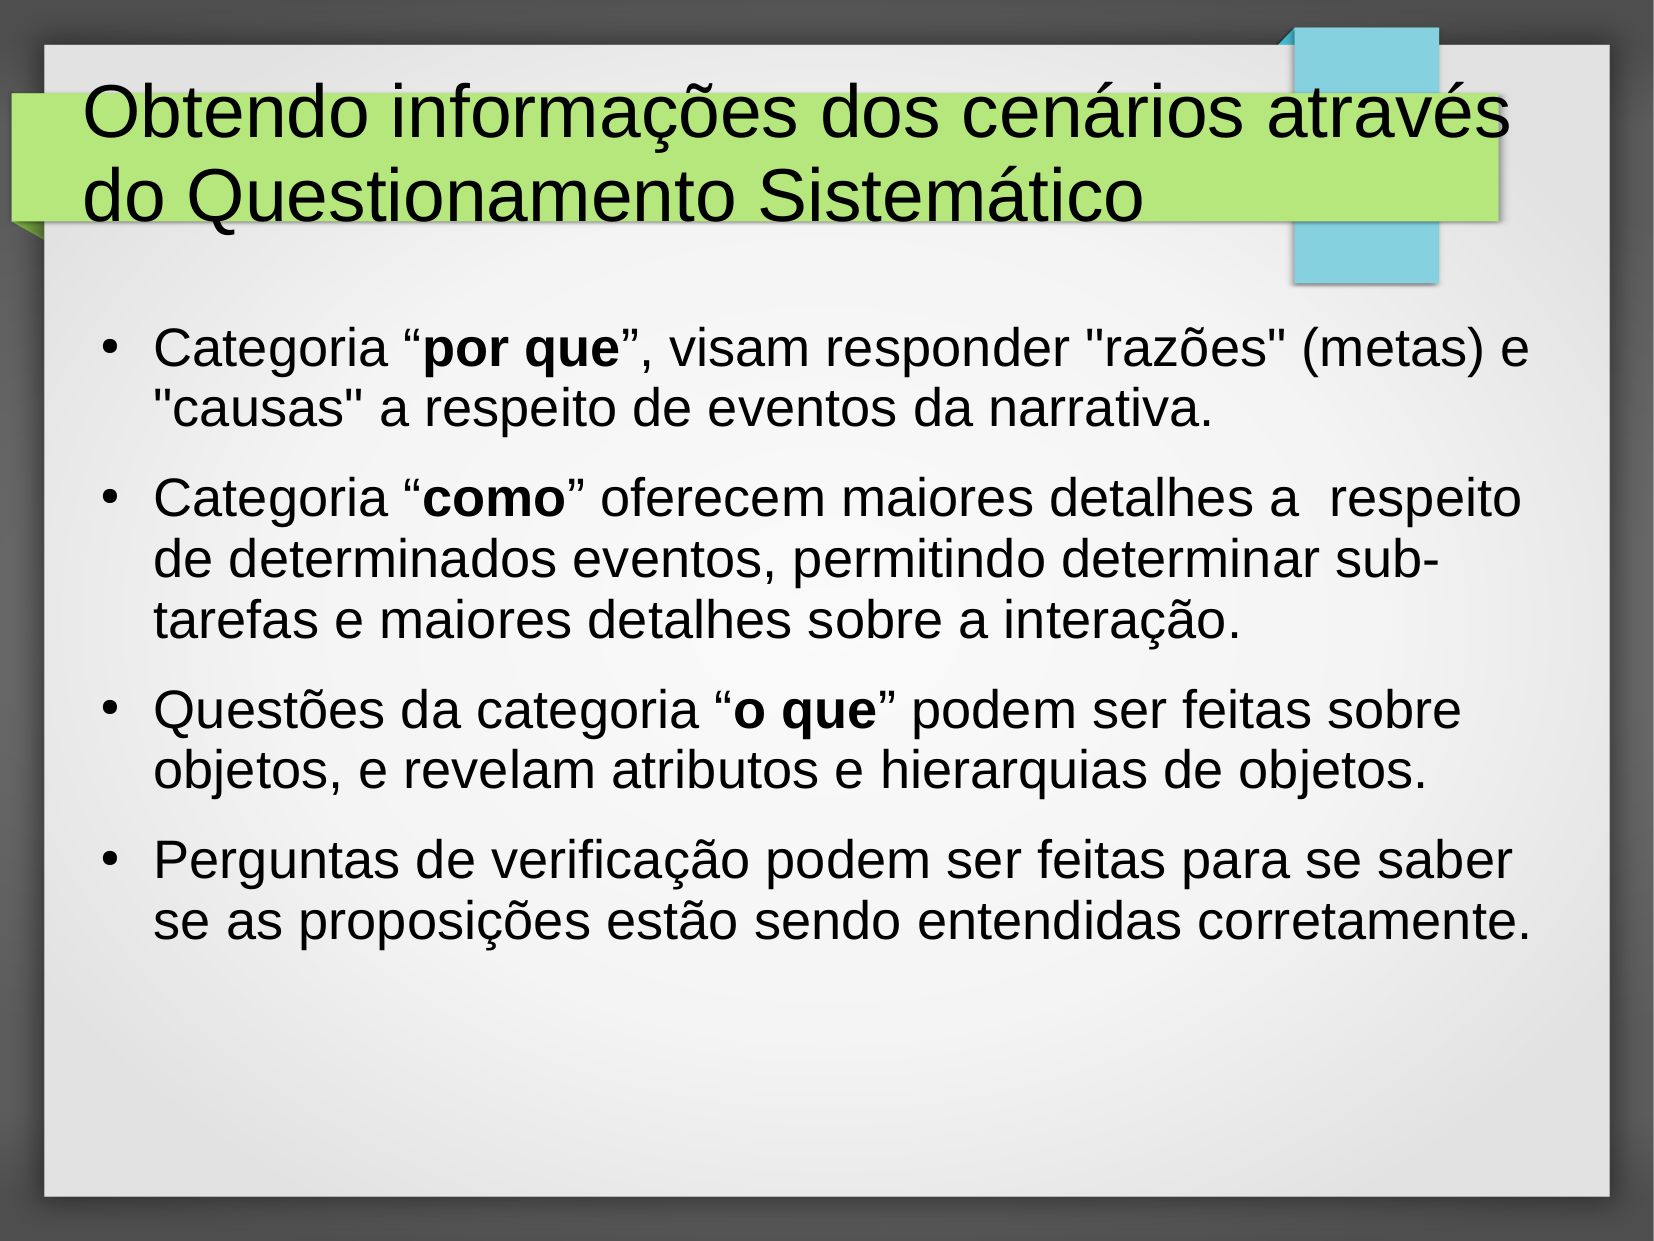

# Obtendo informações dos cenários através do Questionamento Sistemático
Categoria “por que”, visam responder "razões" (metas) e "causas" a respeito de eventos da narrativa.
Categoria “como” oferecem maiores detalhes a respeito de determinados eventos, permitindo determinar sub-tarefas e maiores detalhes sobre a interação.
Questões da categoria “o que” podem ser feitas sobre objetos, e revelam atributos e hierarquias de objetos.
Perguntas de verificação podem ser feitas para se saber se as proposições estão sendo entendidas corretamente.